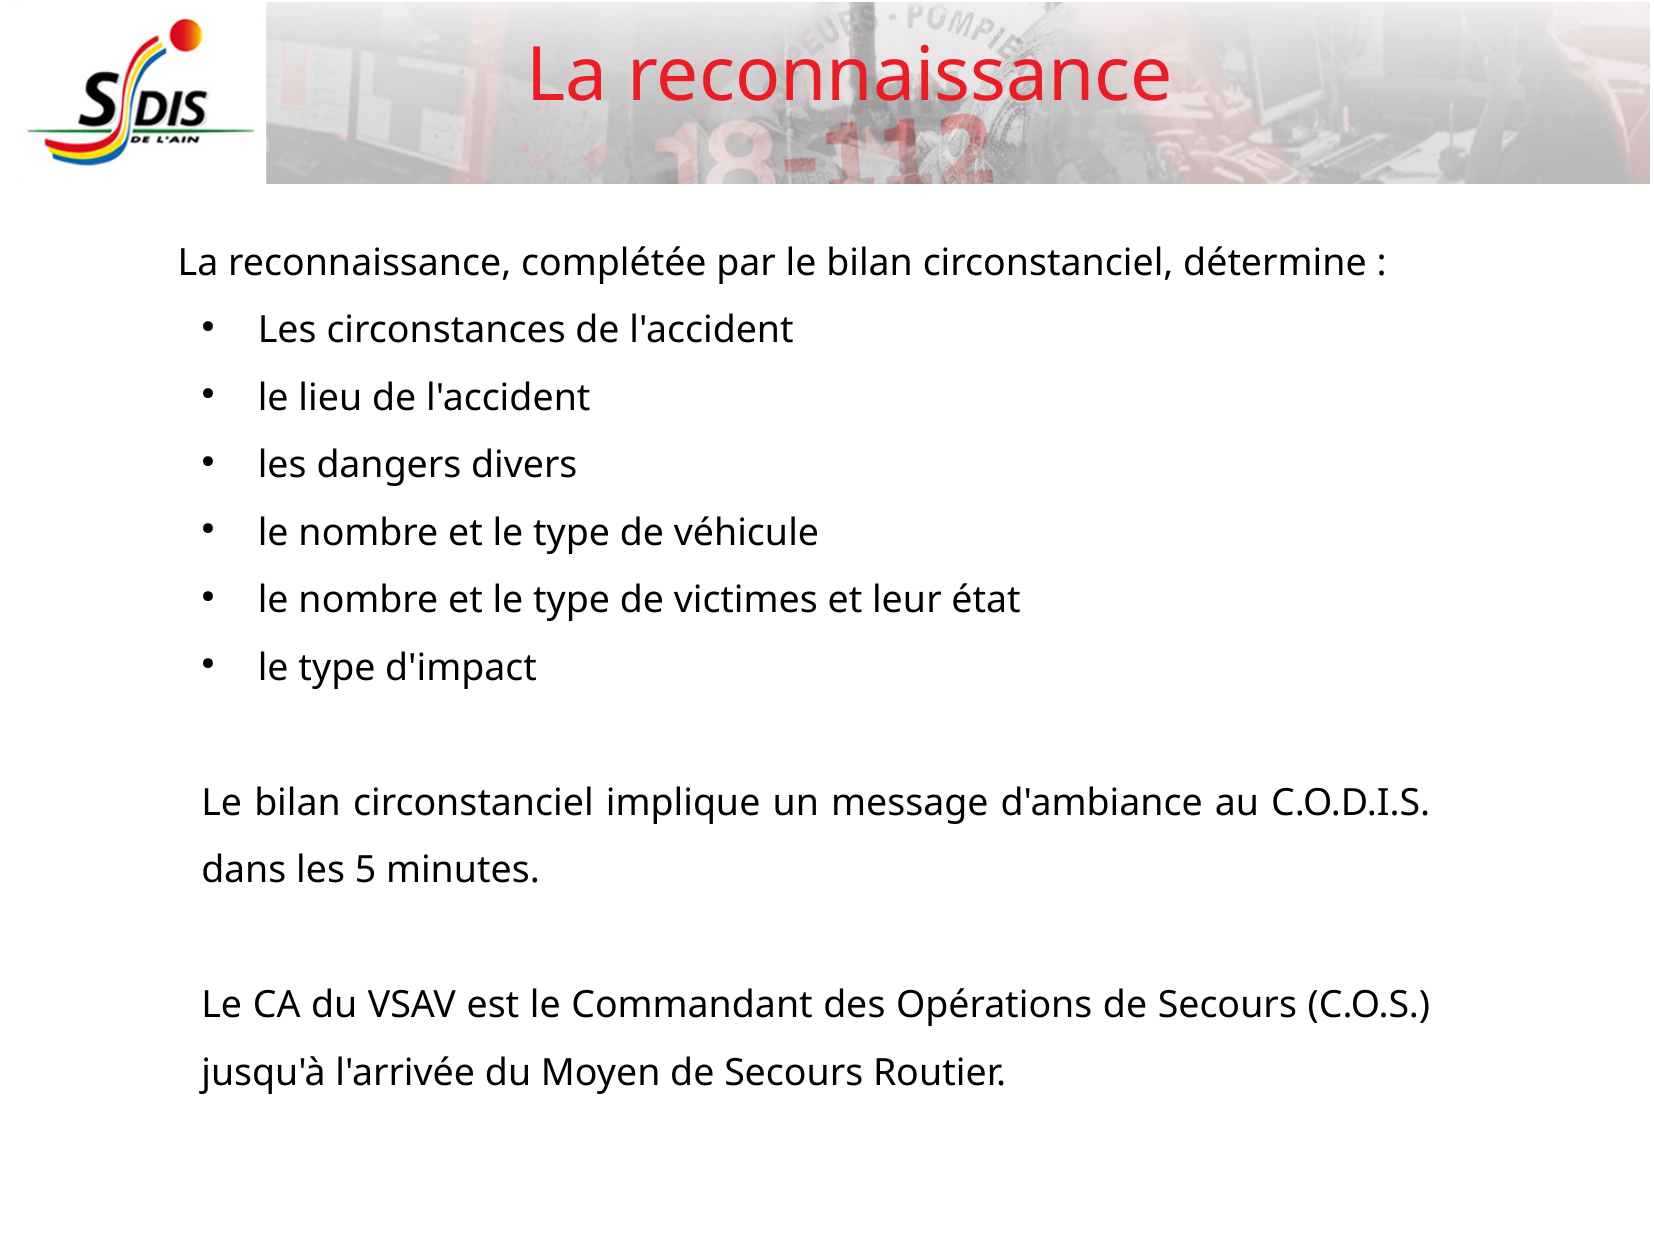

# La reconnaissance
La reconnaissance, complétée par le bilan circonstanciel, détermine :
 Les circonstances de l'accident
 le lieu de l'accident
 les dangers divers
 le nombre et le type de véhicule
 le nombre et le type de victimes et leur état
 le type d'impact
Le bilan circonstanciel implique un message d'ambiance au C.O.D.I.S. dans les 5 minutes.
Le CA du VSAV est le Commandant des Opérations de Secours (C.O.S.) jusqu'à l'arrivée du Moyen de Secours Routier.